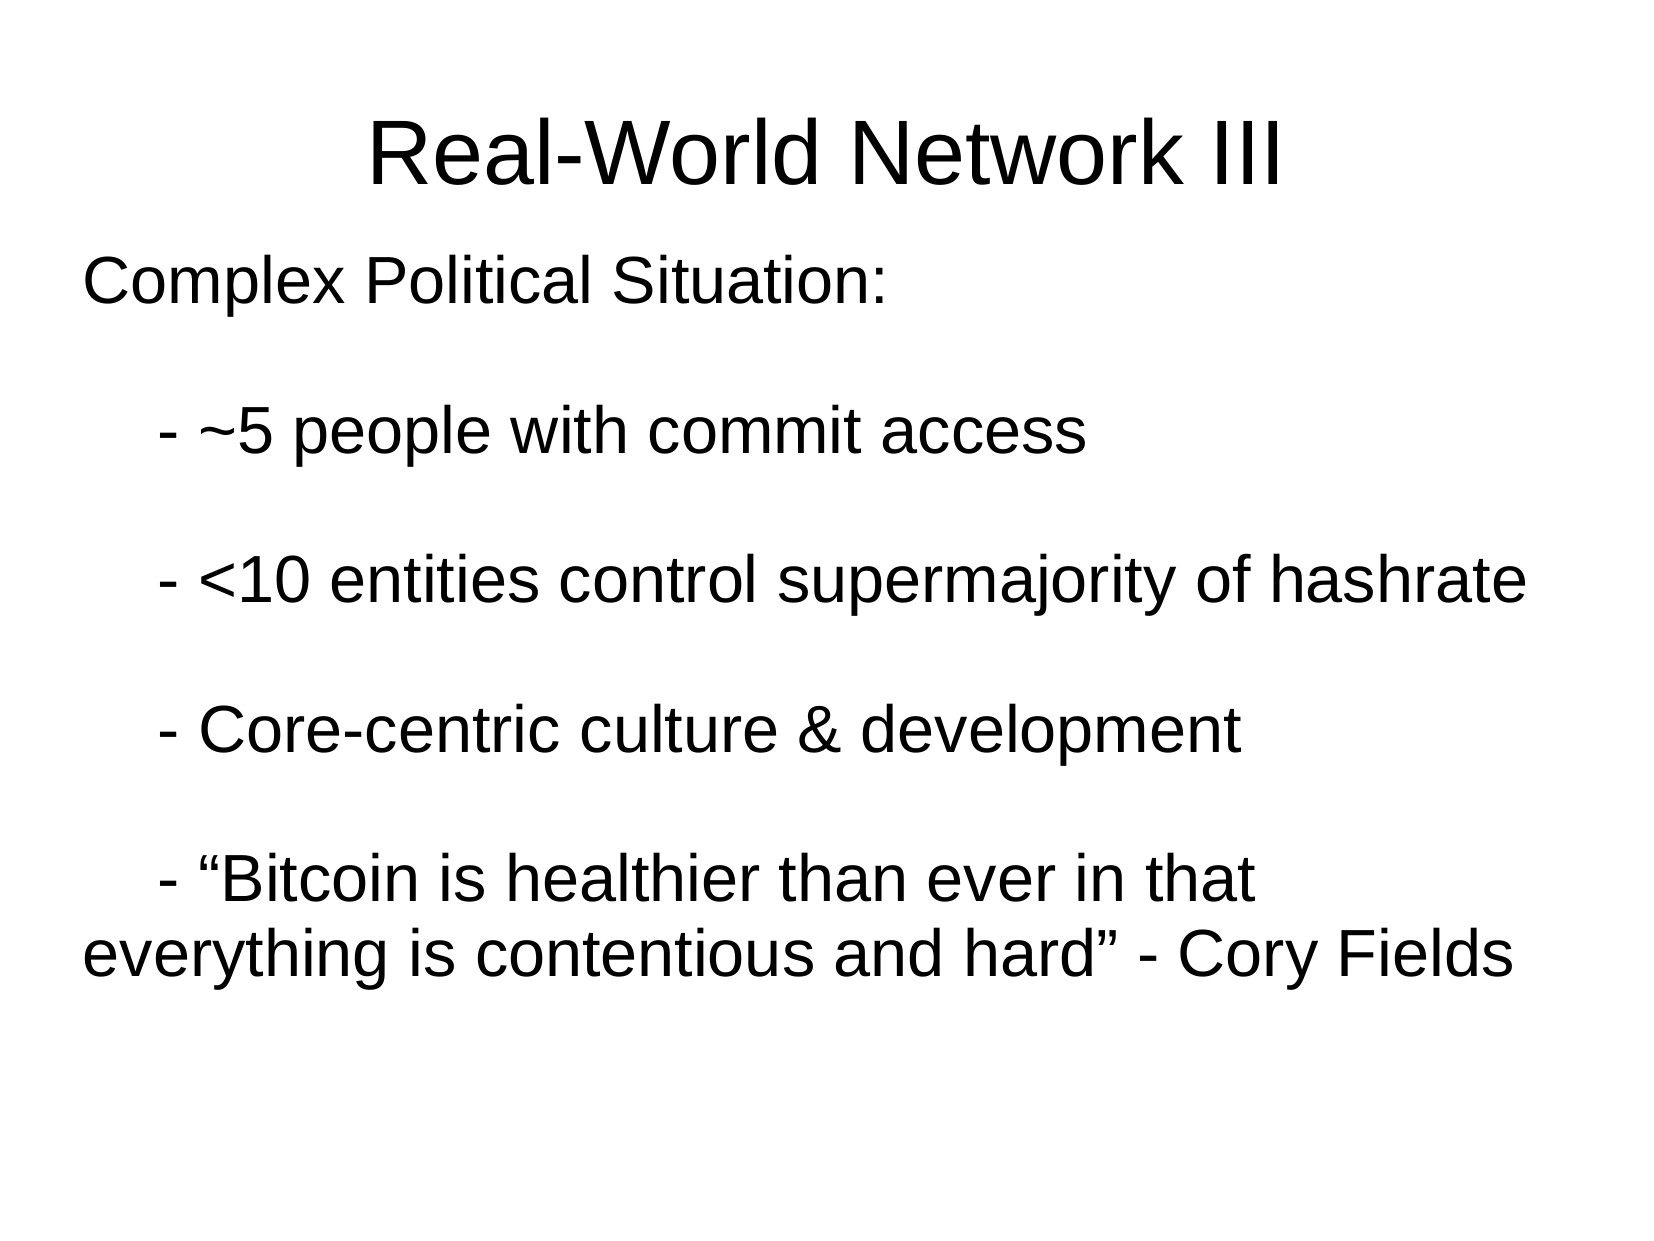

# Real-World Network III
Complex Political Situation:
	- ~5 people with commit access
	- <10 entities control supermajority of hashrate
	- Core-centric culture & development
	- “Bitcoin is healthier than ever in that everything is contentious and hard” - Cory Fields